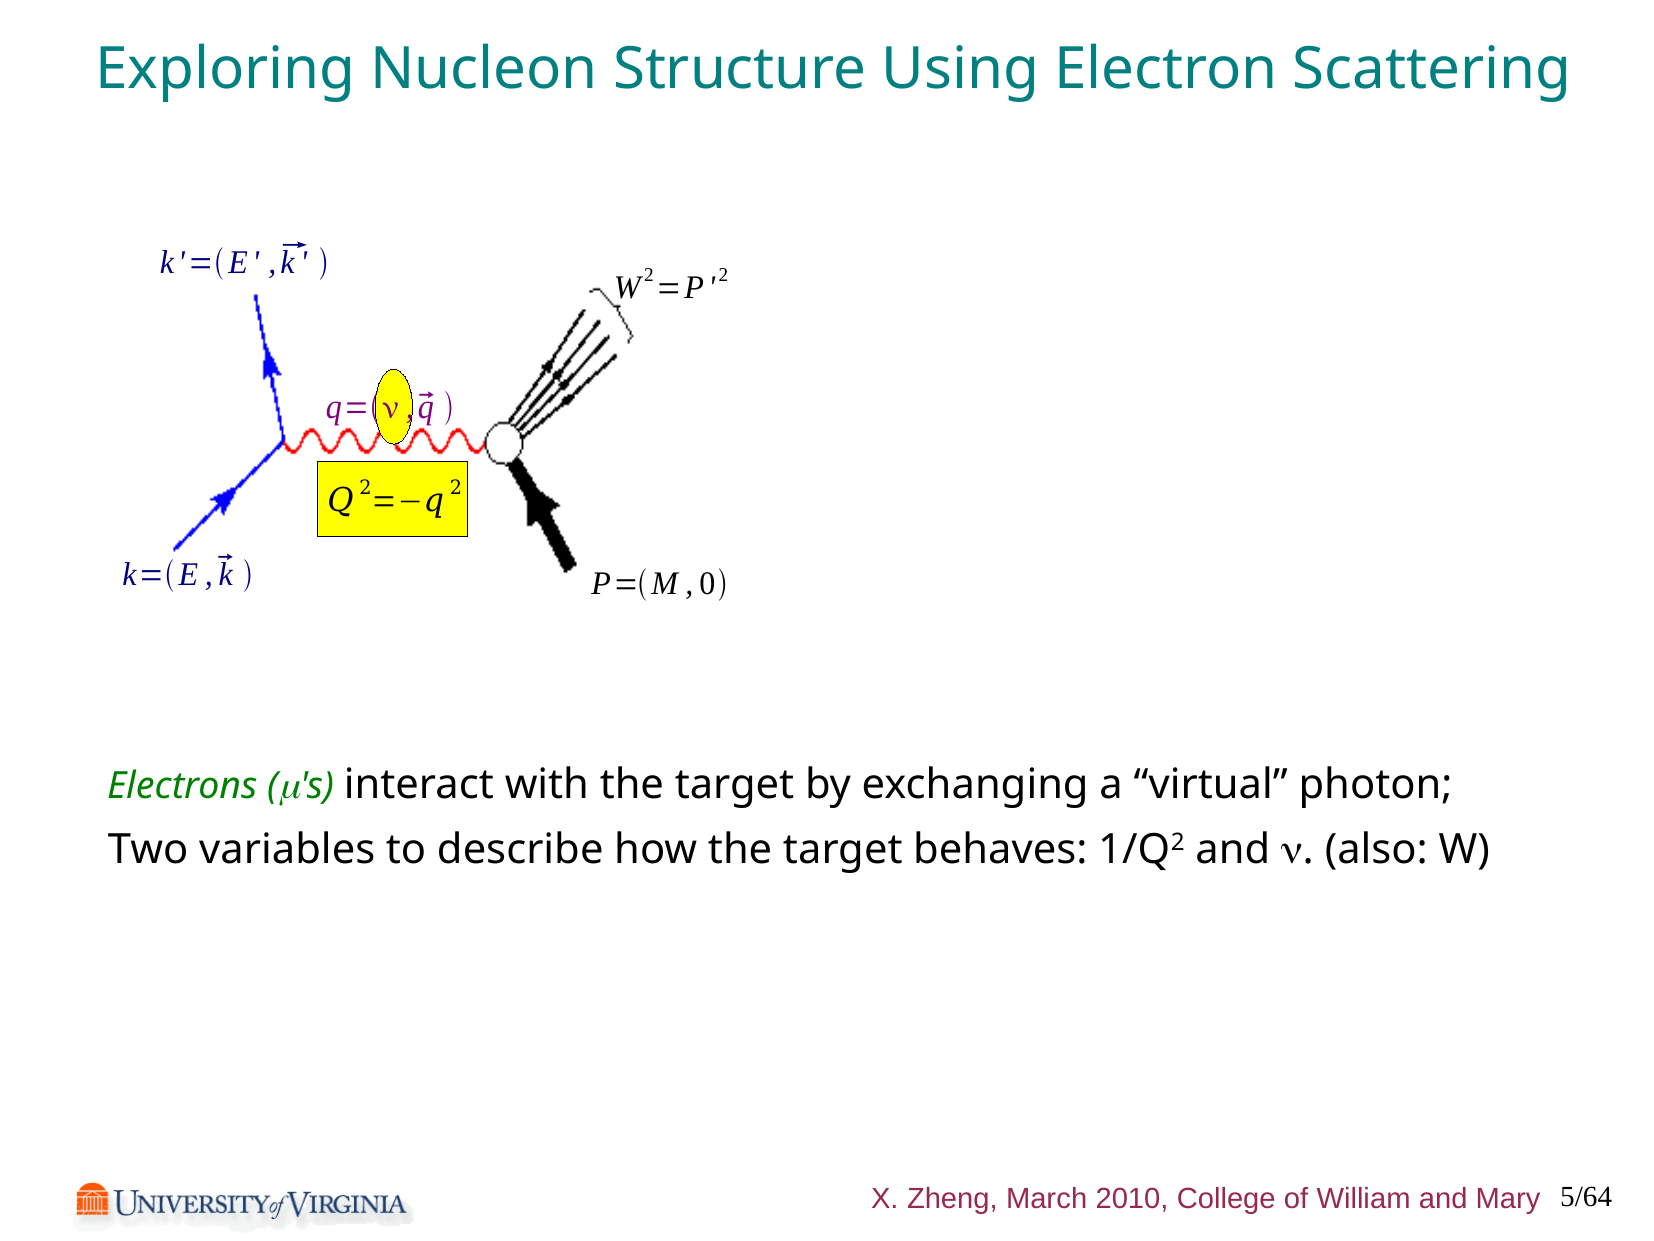

# Exploring Nucleon Structure Using Electron Scattering
 Electrons (m's) interact with the target by exchanging a “virtual” photon;
 Two variables to describe how the target behaves: 1/Q2 and n. (also: W)